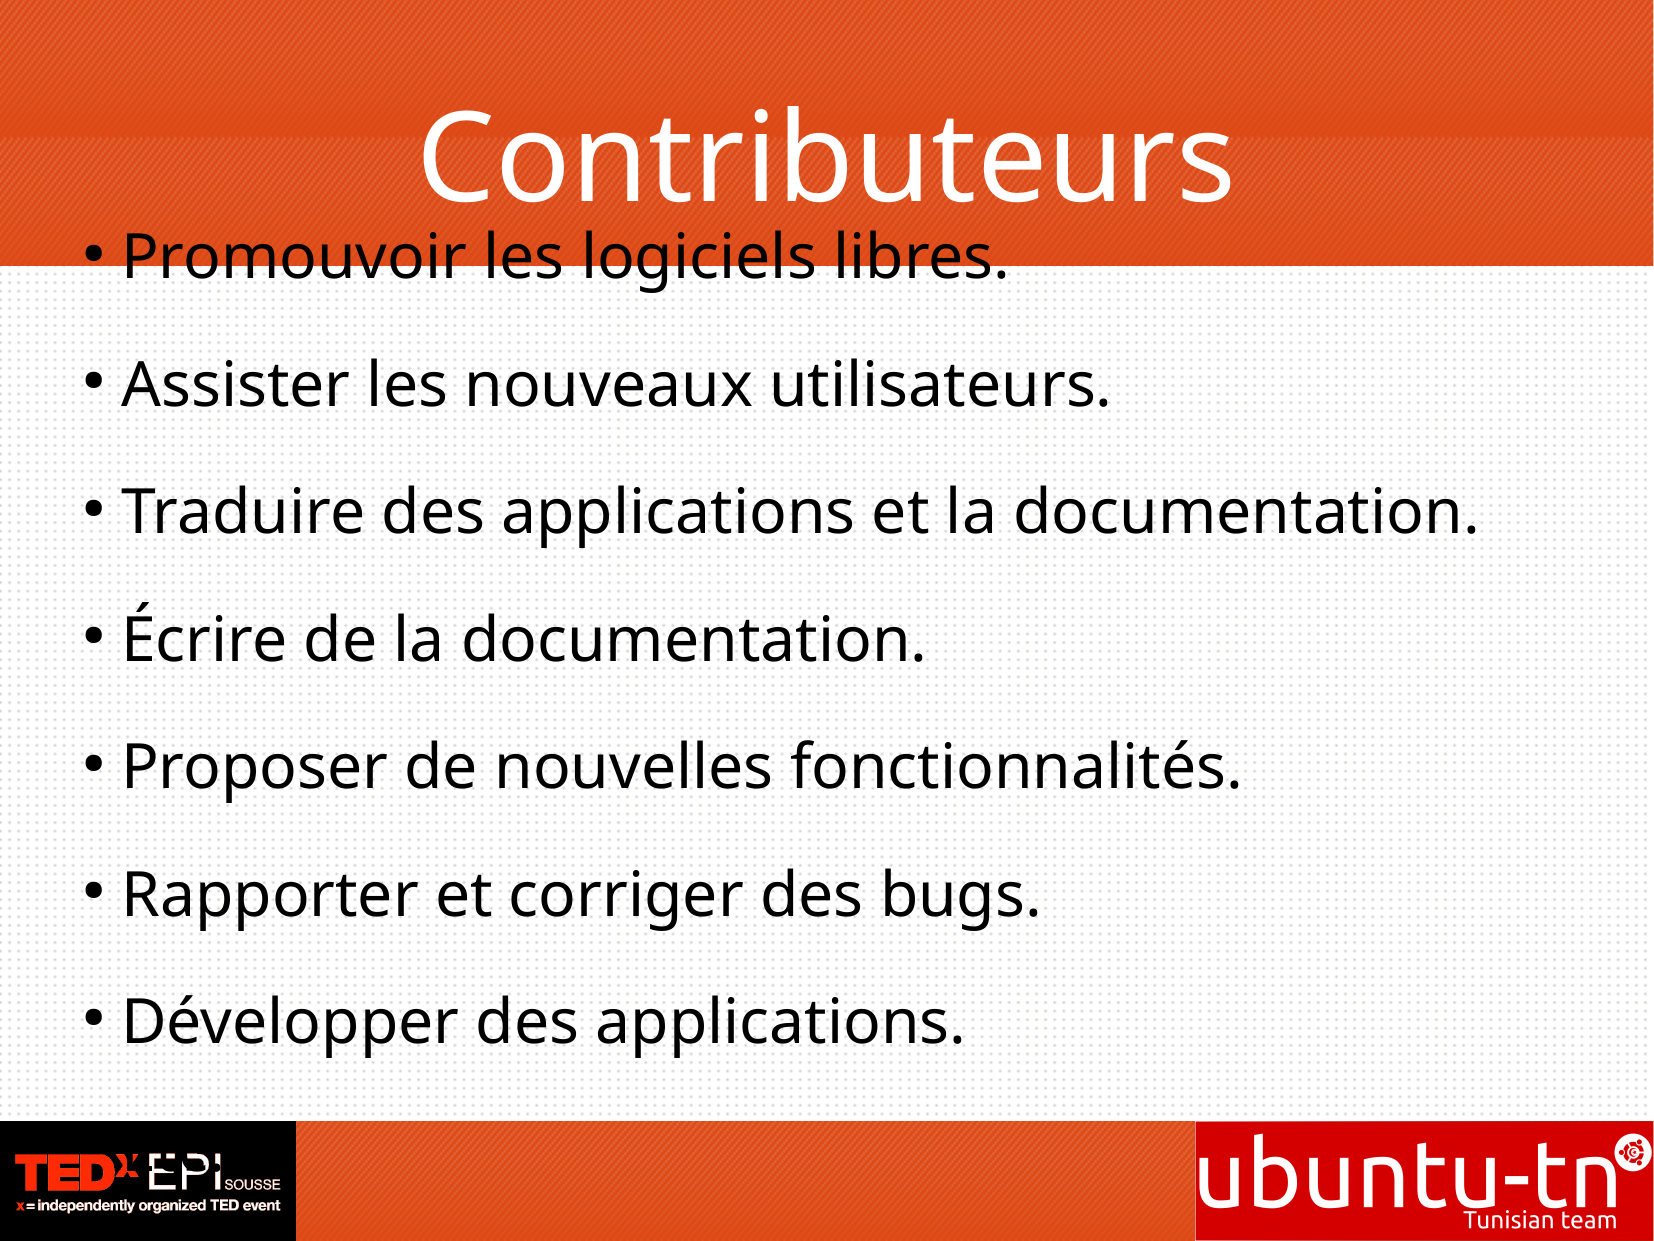

# Contributeurs
 Promouvoir les logiciels libres.
 Assister les nouveaux utilisateurs.
 Traduire des applications et la documentation.
 Écrire de la documentation.
 Proposer de nouvelles fonctionnalités.
 Rapporter et corriger des bugs.
 Développer des applications.
 Etc...